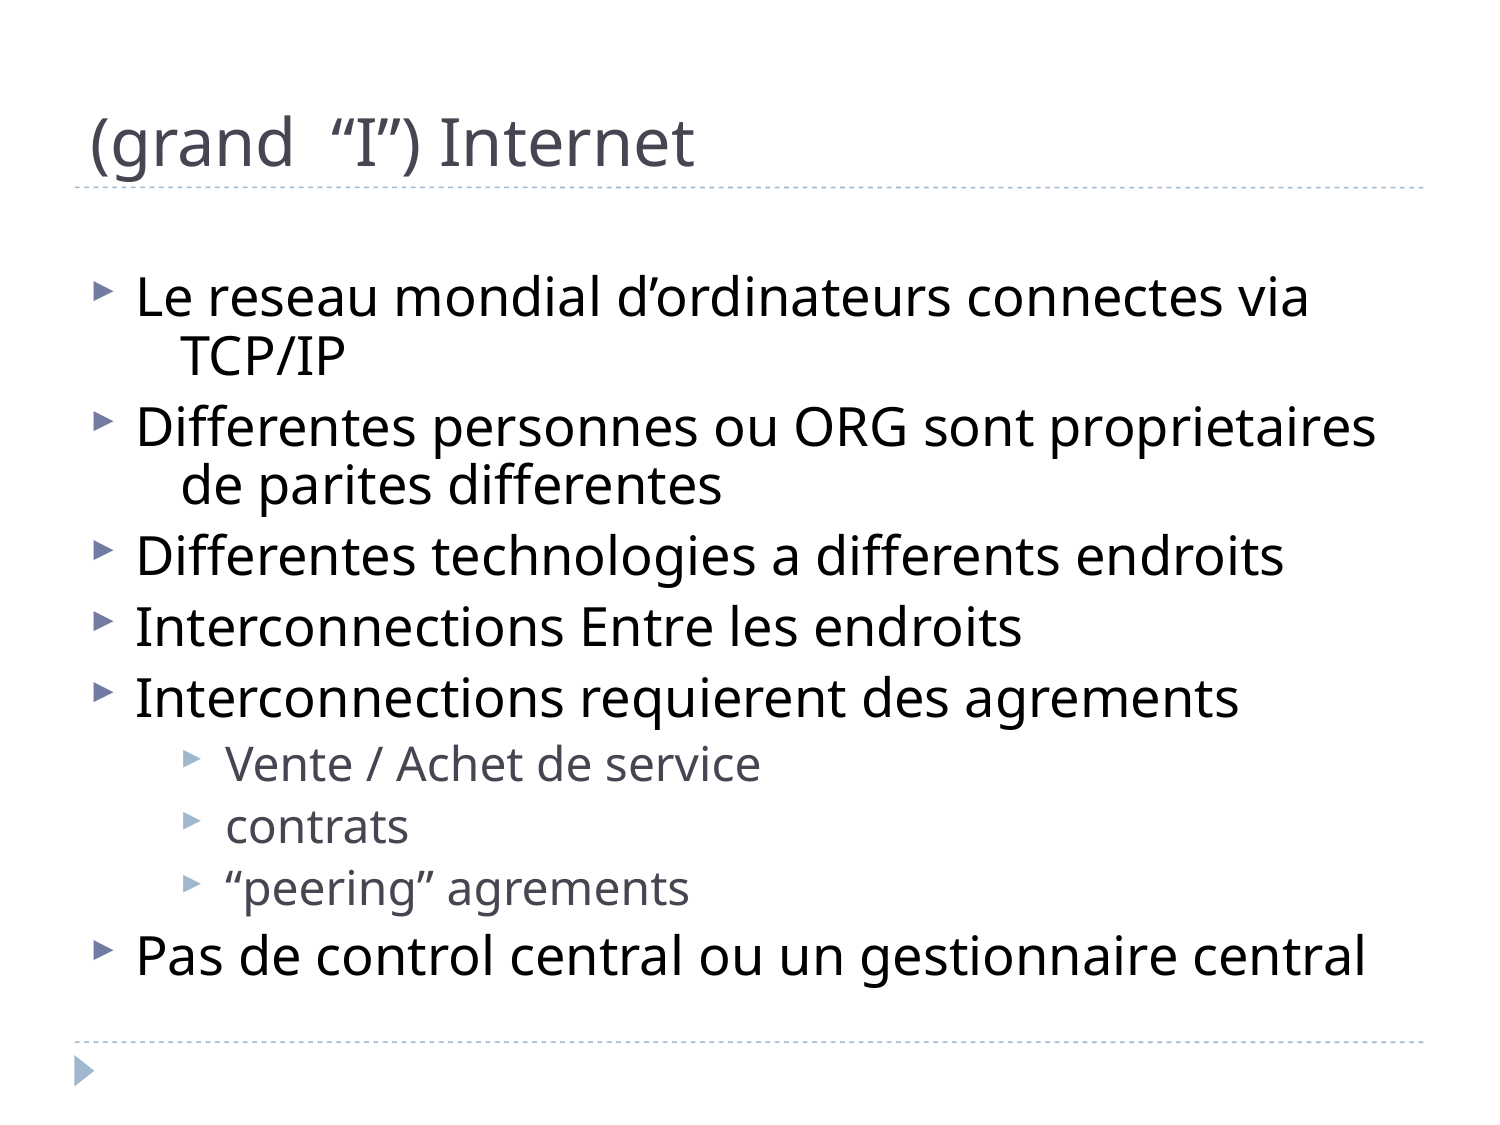

# (grand “I”) Internet
Le reseau mondial d’ordinateurs connectes via TCP/IP
Differentes personnes ou ORG sont proprietaires de parites differentes
Differentes technologies a differents endroits
Interconnections Entre les endroits
Interconnections requierent des agrements
Vente / Achet de service
contrats
“peering” agrements
Pas de control central ou un gestionnaire central